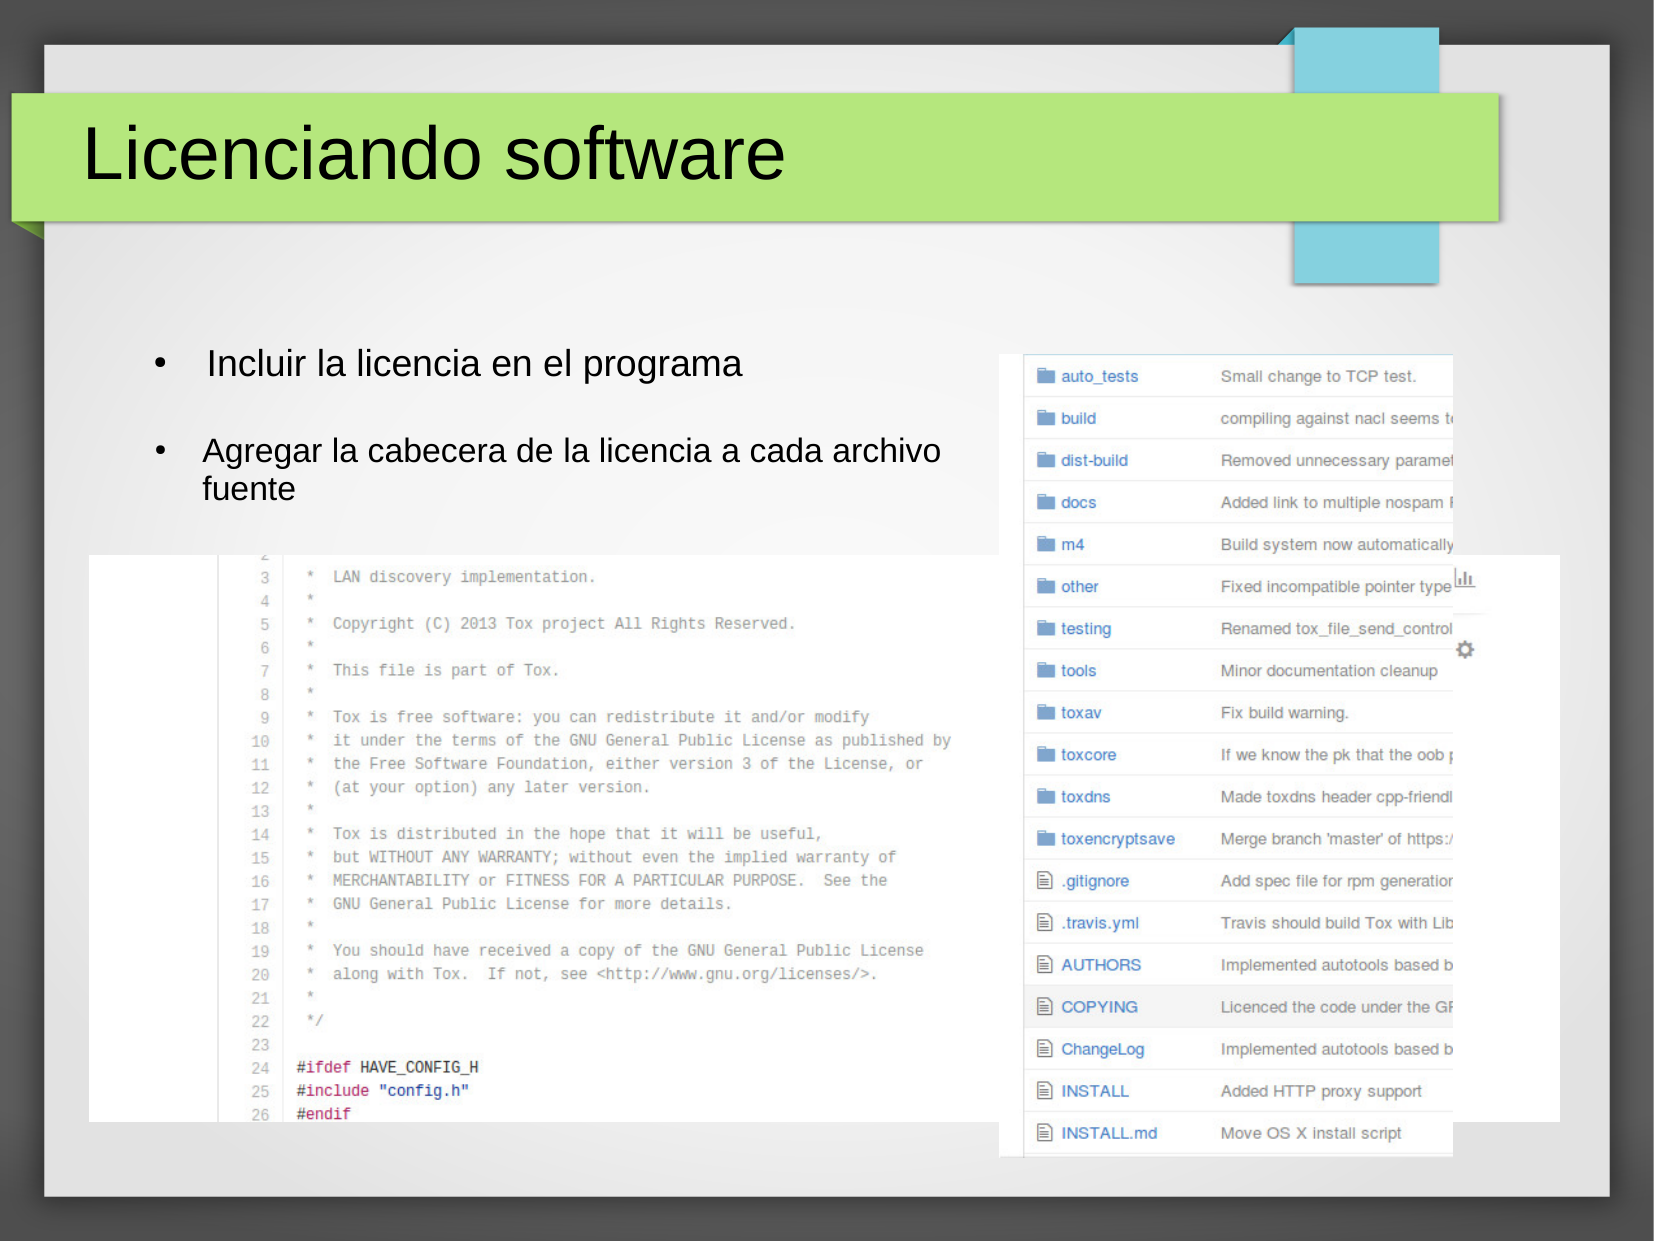

# Licenciando software
Incluir la licencia en el programa
Agregar la cabecera de la licencia a cada archivo fuente